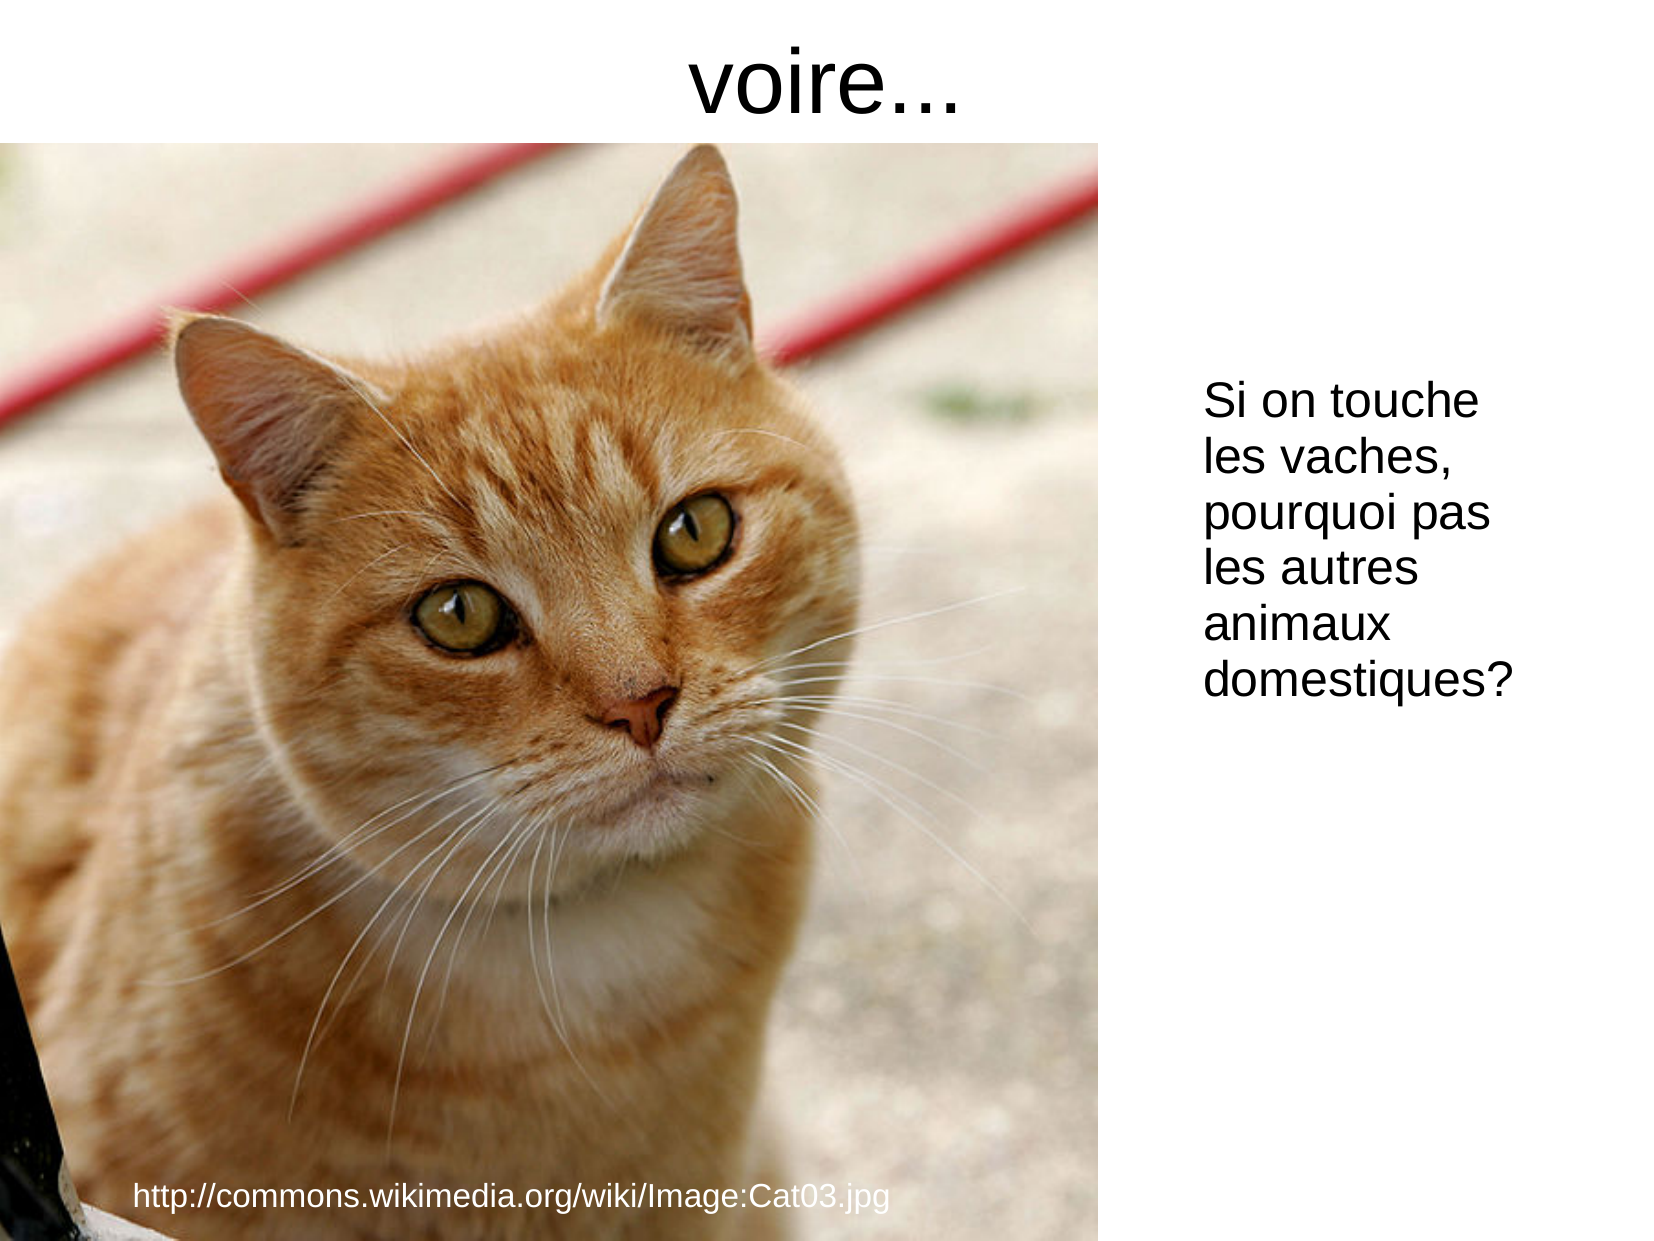

# voire...
Si on touche
les vaches,
pourquoi pas
les autres
animaux
domestiques?
http://commons.wikimedia.org/wiki/Image:Cat03.jpg